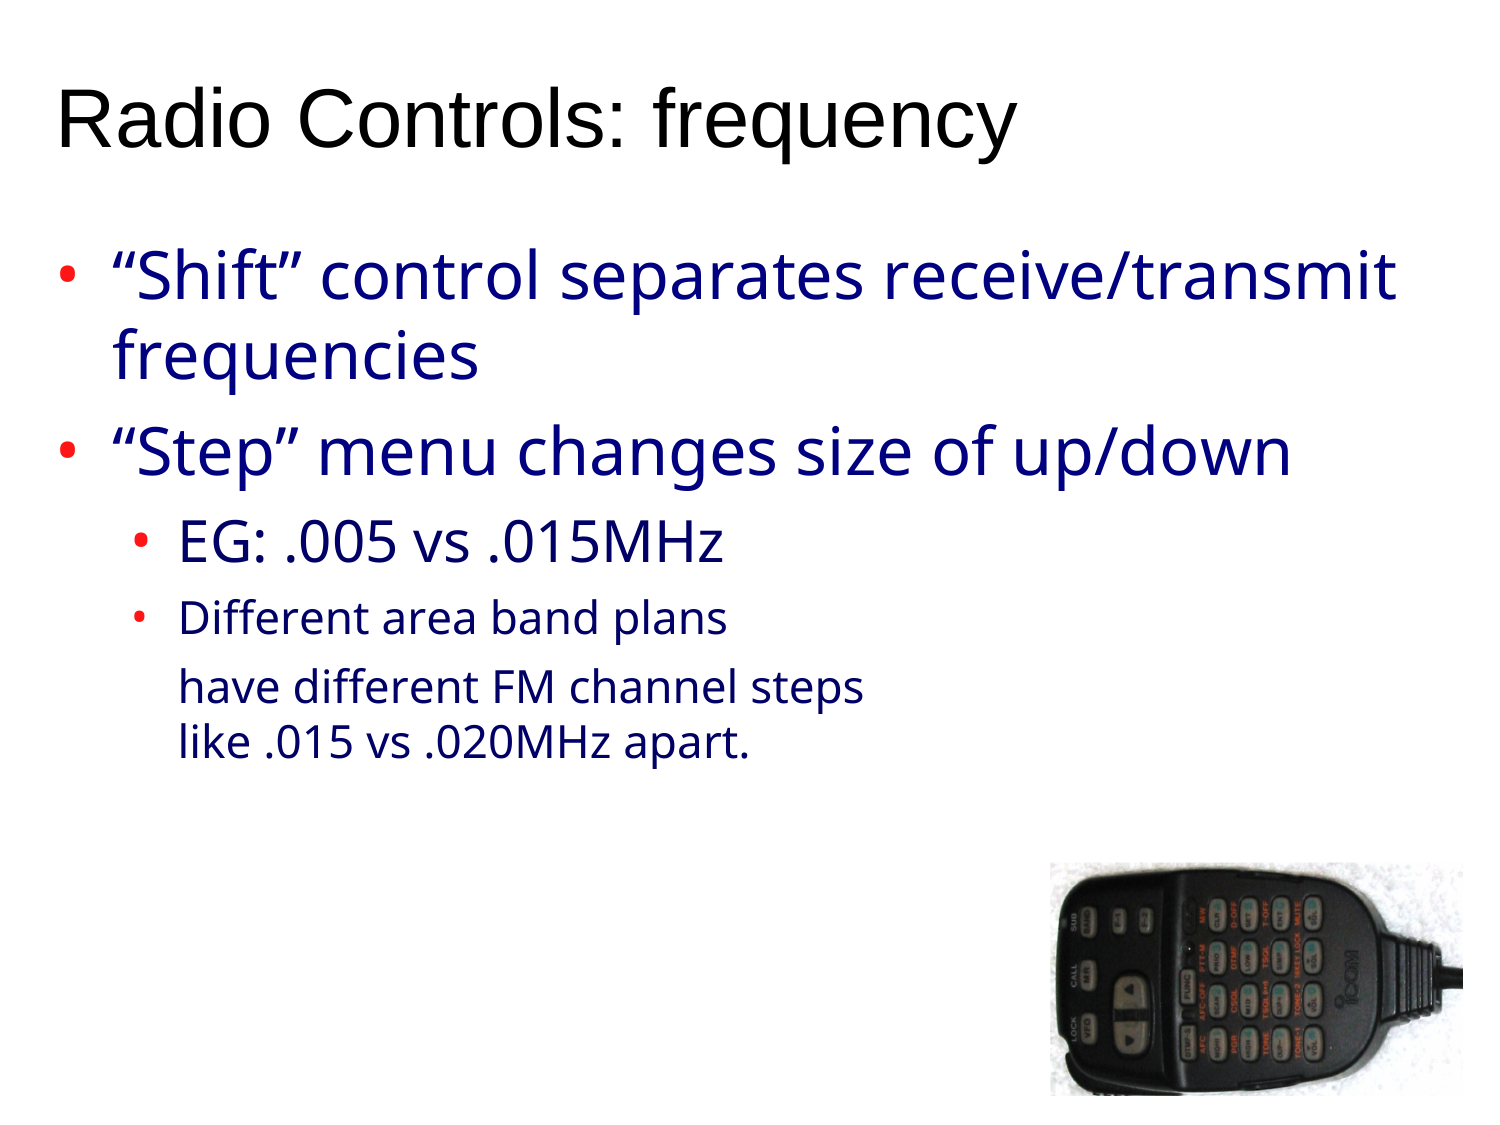

# Radio Controls: frequency
“Shift” control separates receive/transmit frequencies
“Step” menu changes size of up/down
EG: .005 vs .015MHz
Different area band plans
have different FM channel steps 				like .015 vs .020MHz apart.